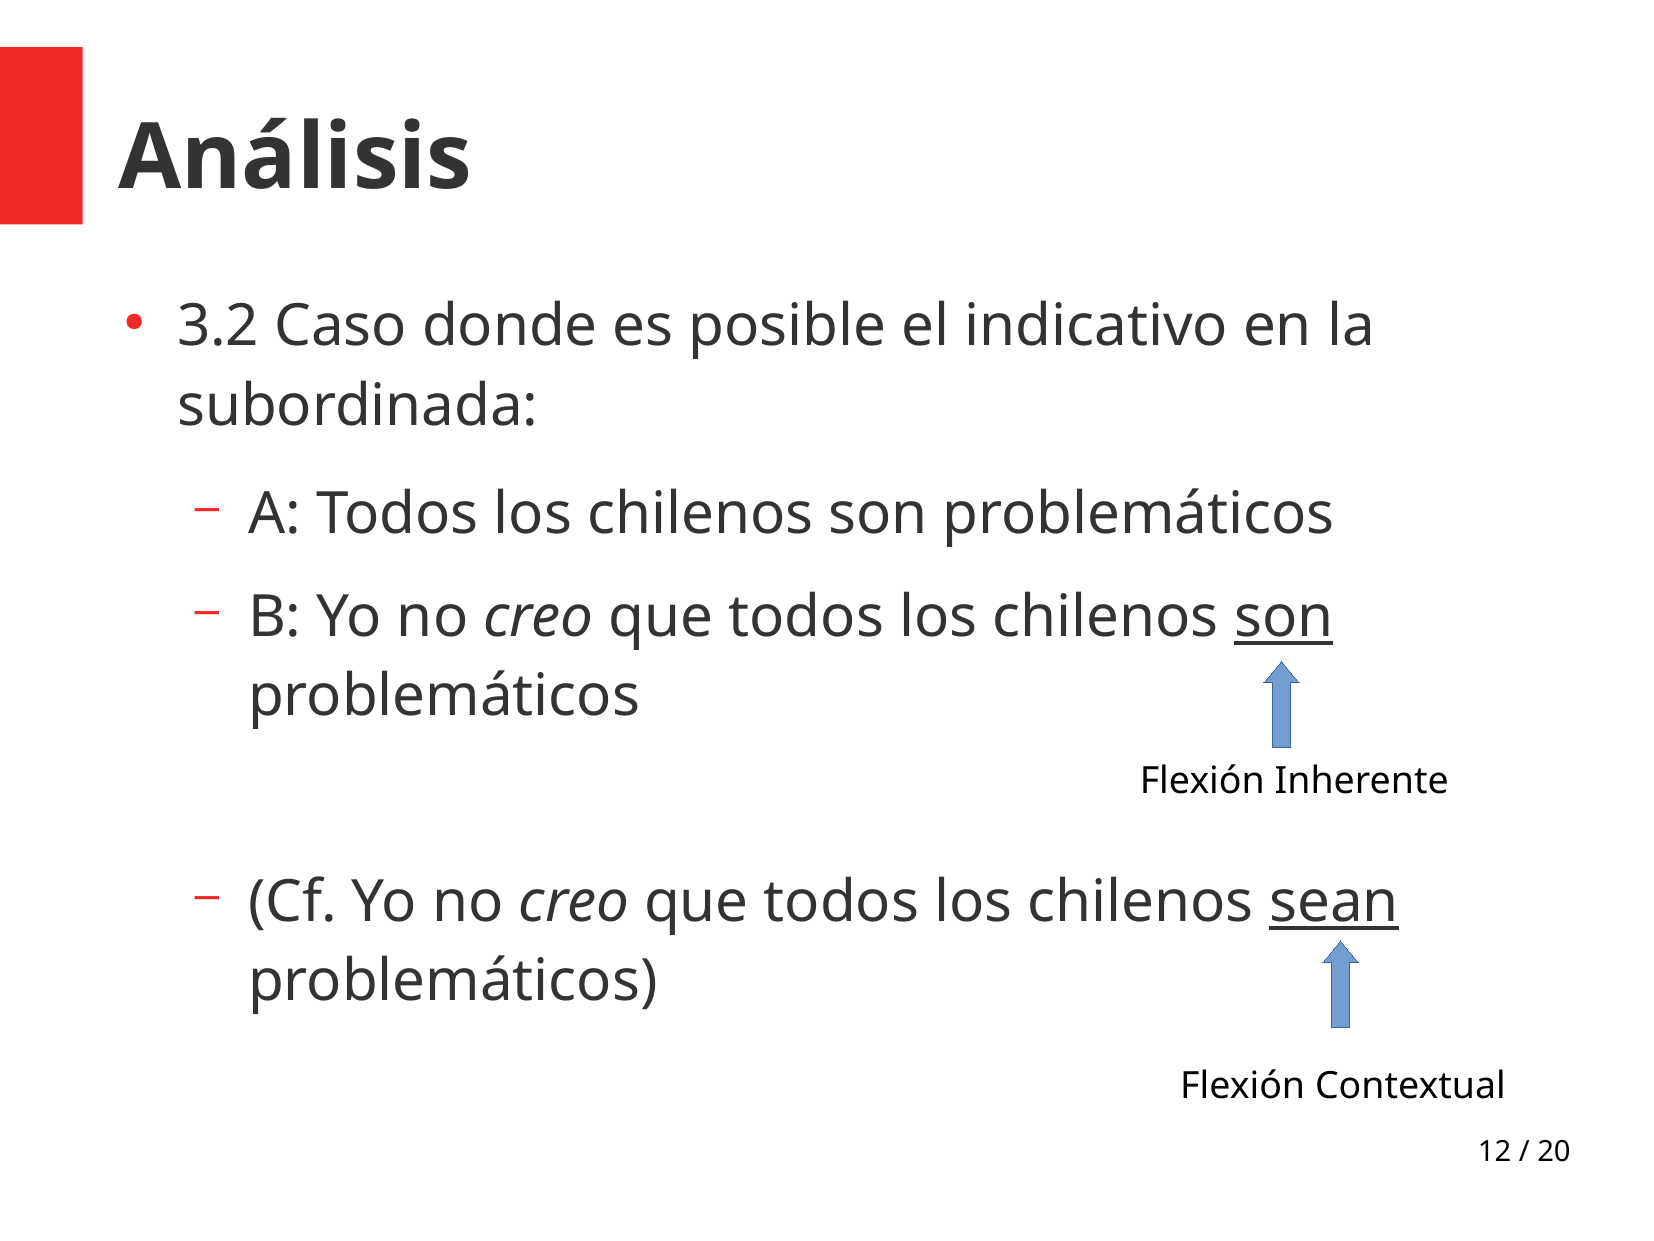

# Análisis
3.2 Caso donde es posible el indicativo en la subordinada:
A: Todos los chilenos son problemáticos
B: Yo no creo que todos los chilenos son problemáticos
(Cf. Yo no creo que todos los chilenos sean problemáticos)
Flexión Inherente
Flexión Contextual
12